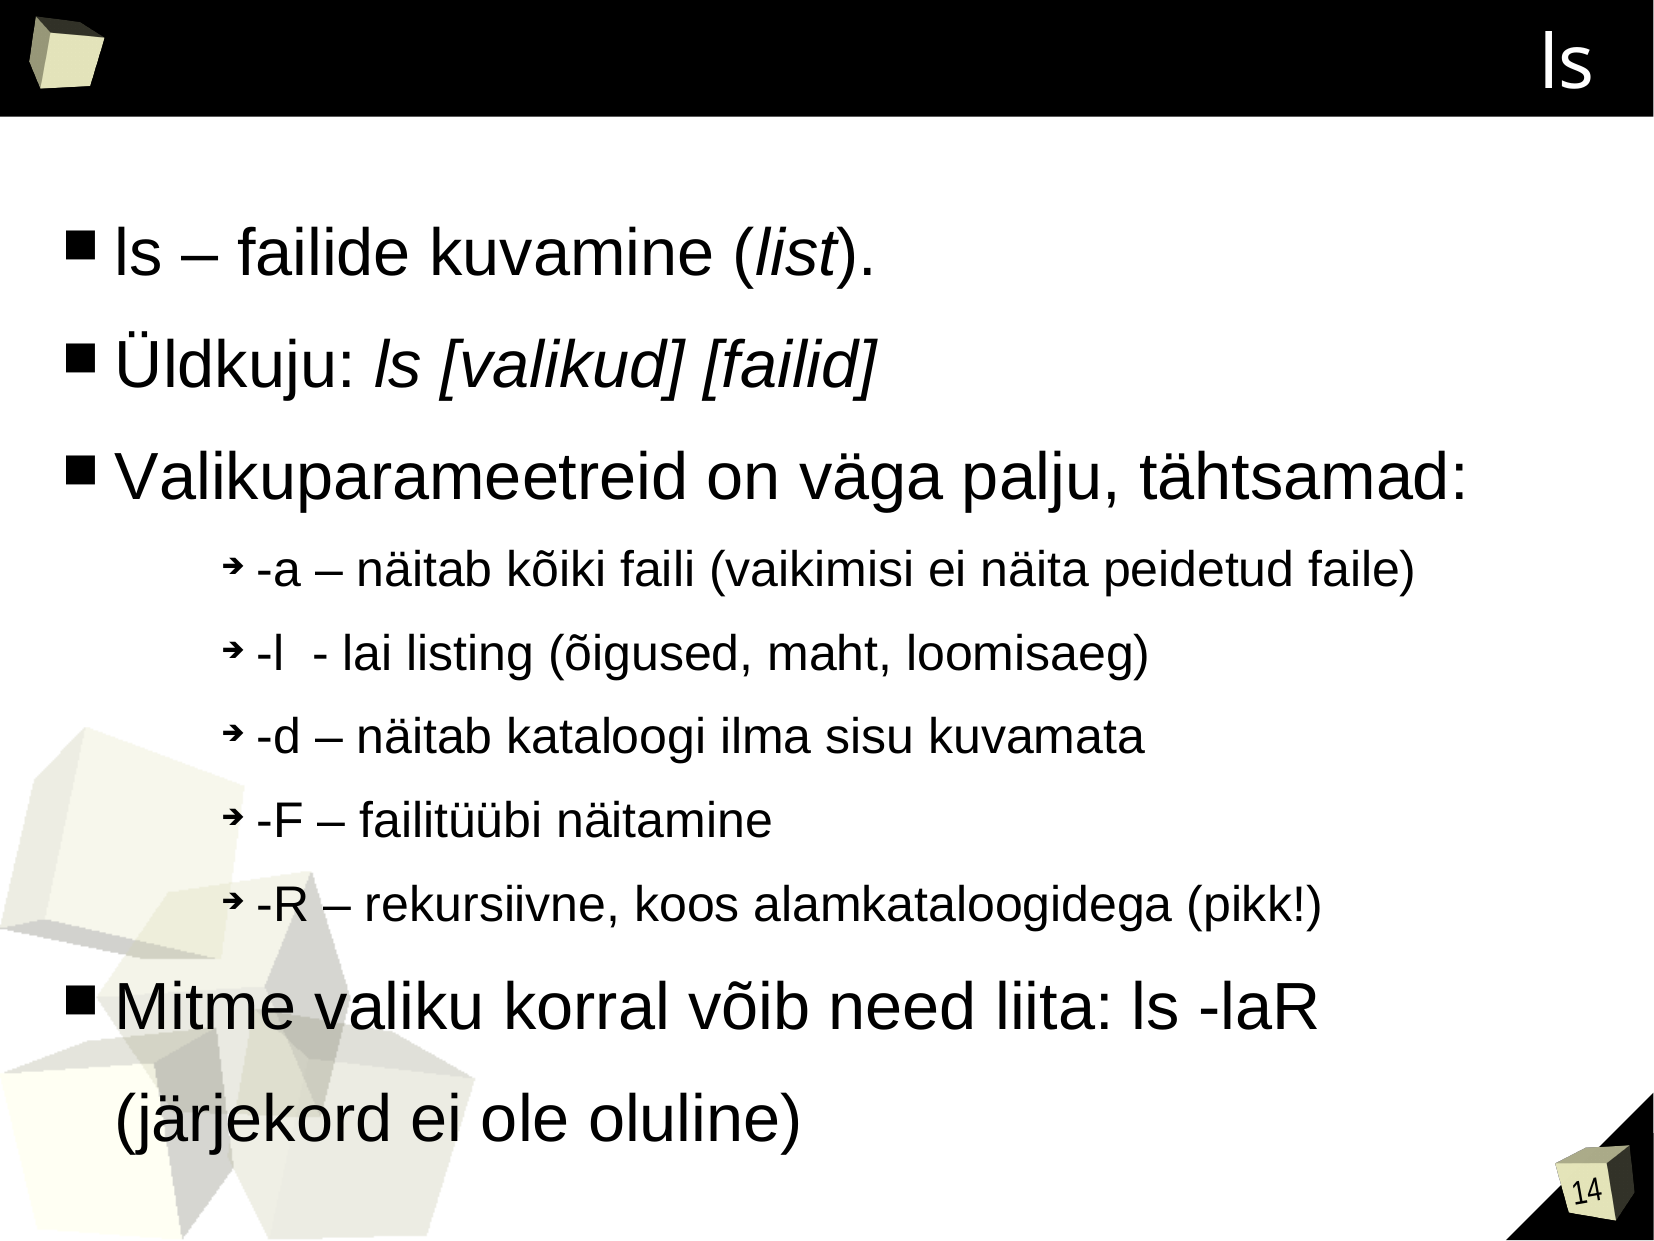

# ls
ls – failide kuvamine (list).
Üldkuju: ls [valikud] [failid]
Valikuparameetreid on väga palju, tähtsamad:
-a – näitab kõiki faili (vaikimisi ei näita peidetud faile)
-l - lai listing (õigused, maht, loomisaeg)
-d – näitab kataloogi ilma sisu kuvamata
-F – failitüübi näitamine
-R – rekursiivne, koos alamkataloogidega (pikk!)
Mitme valiku korral võib need liita: ls -laR (järjekord ei ole oluline)